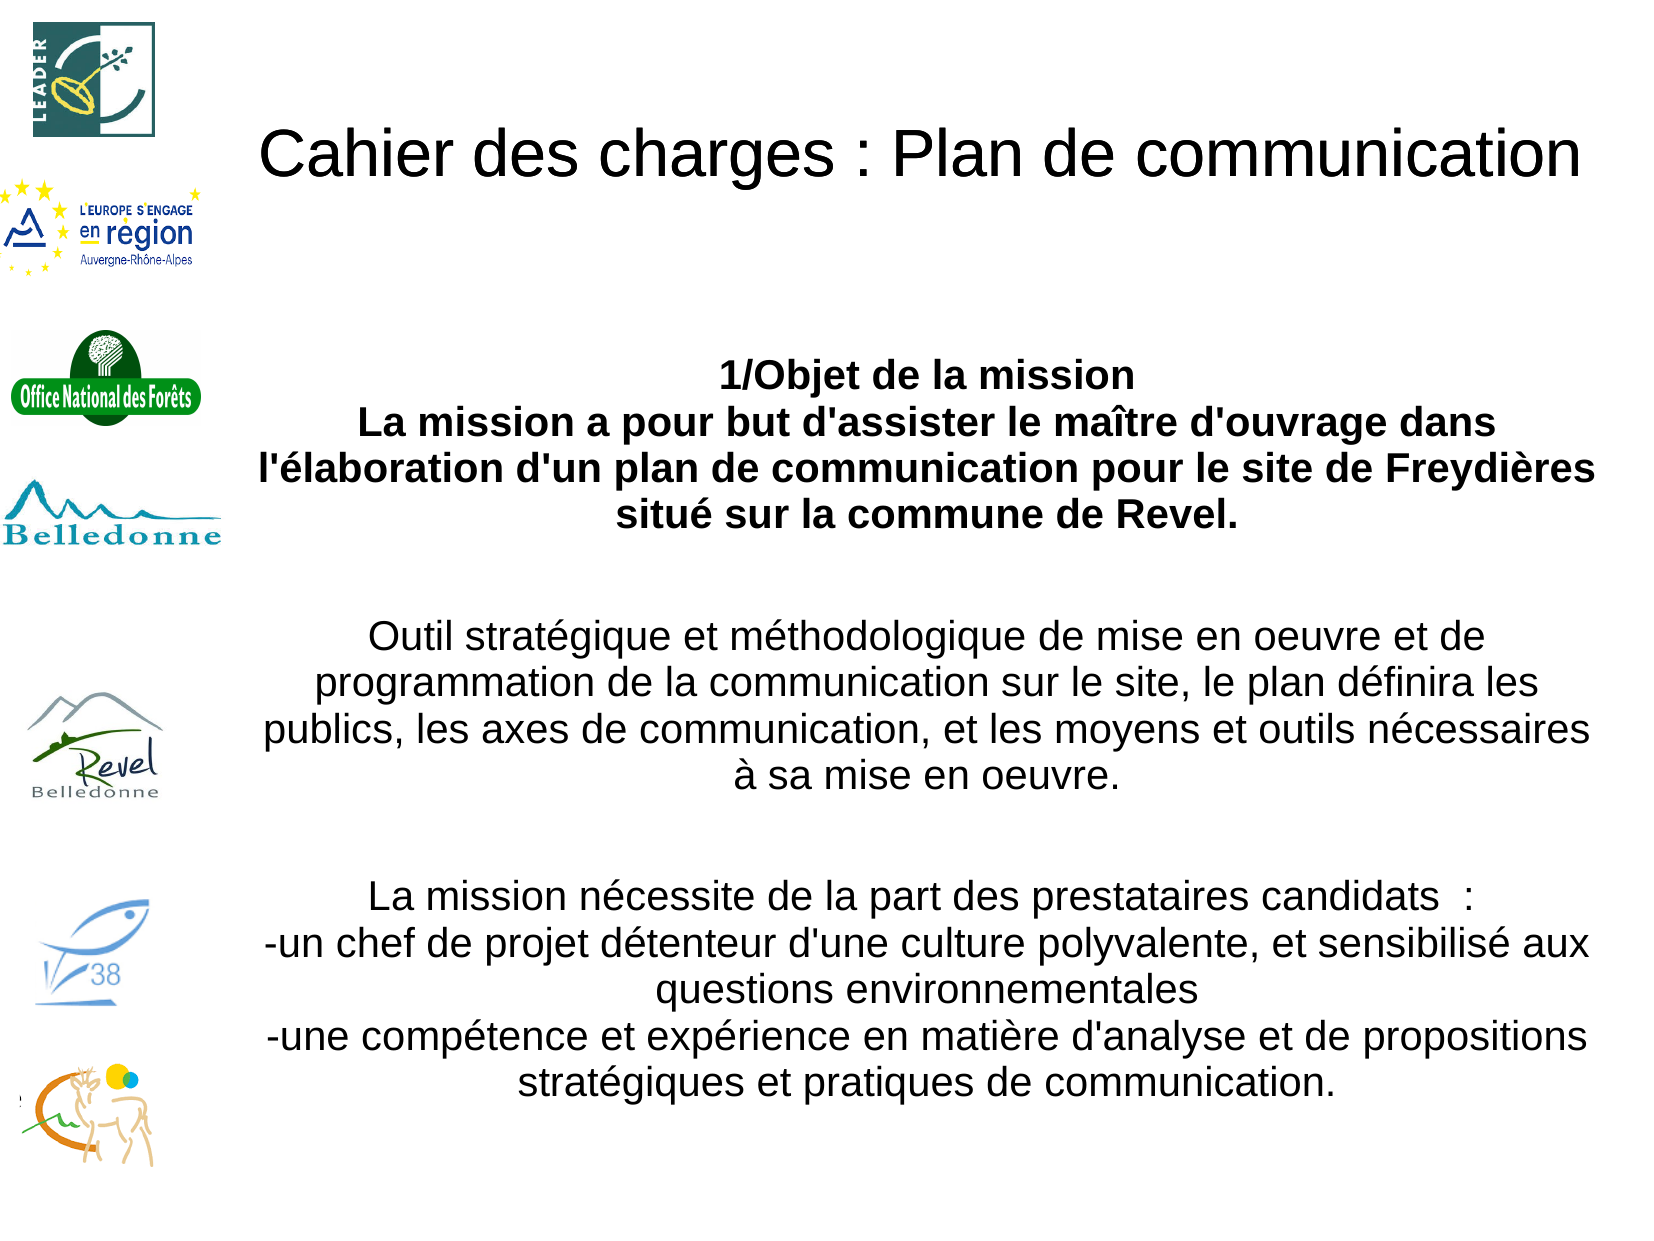

# Cahier des charges : Plan de communication
Cahier des charges : Plan de communication
1/Objet de la mission
La mission a pour but d'assister le maître d'ouvrage dans l'élaboration d'un plan de communication pour le site de Freydières situé sur la commune de Revel.
Outil stratégique et méthodologique de mise en oeuvre et de programmation de la communication sur le site, le plan définira les publics, les axes de communication, et les moyens et outils nécessaires à sa mise en oeuvre.
La mission nécessite de la part des prestataires candidats  :
-un chef de projet détenteur d'une culture polyvalente, et sensibilisé aux questions environnementales
-une compétence et expérience en matière d'analyse et de propositions stratégiques et pratiques de communication.